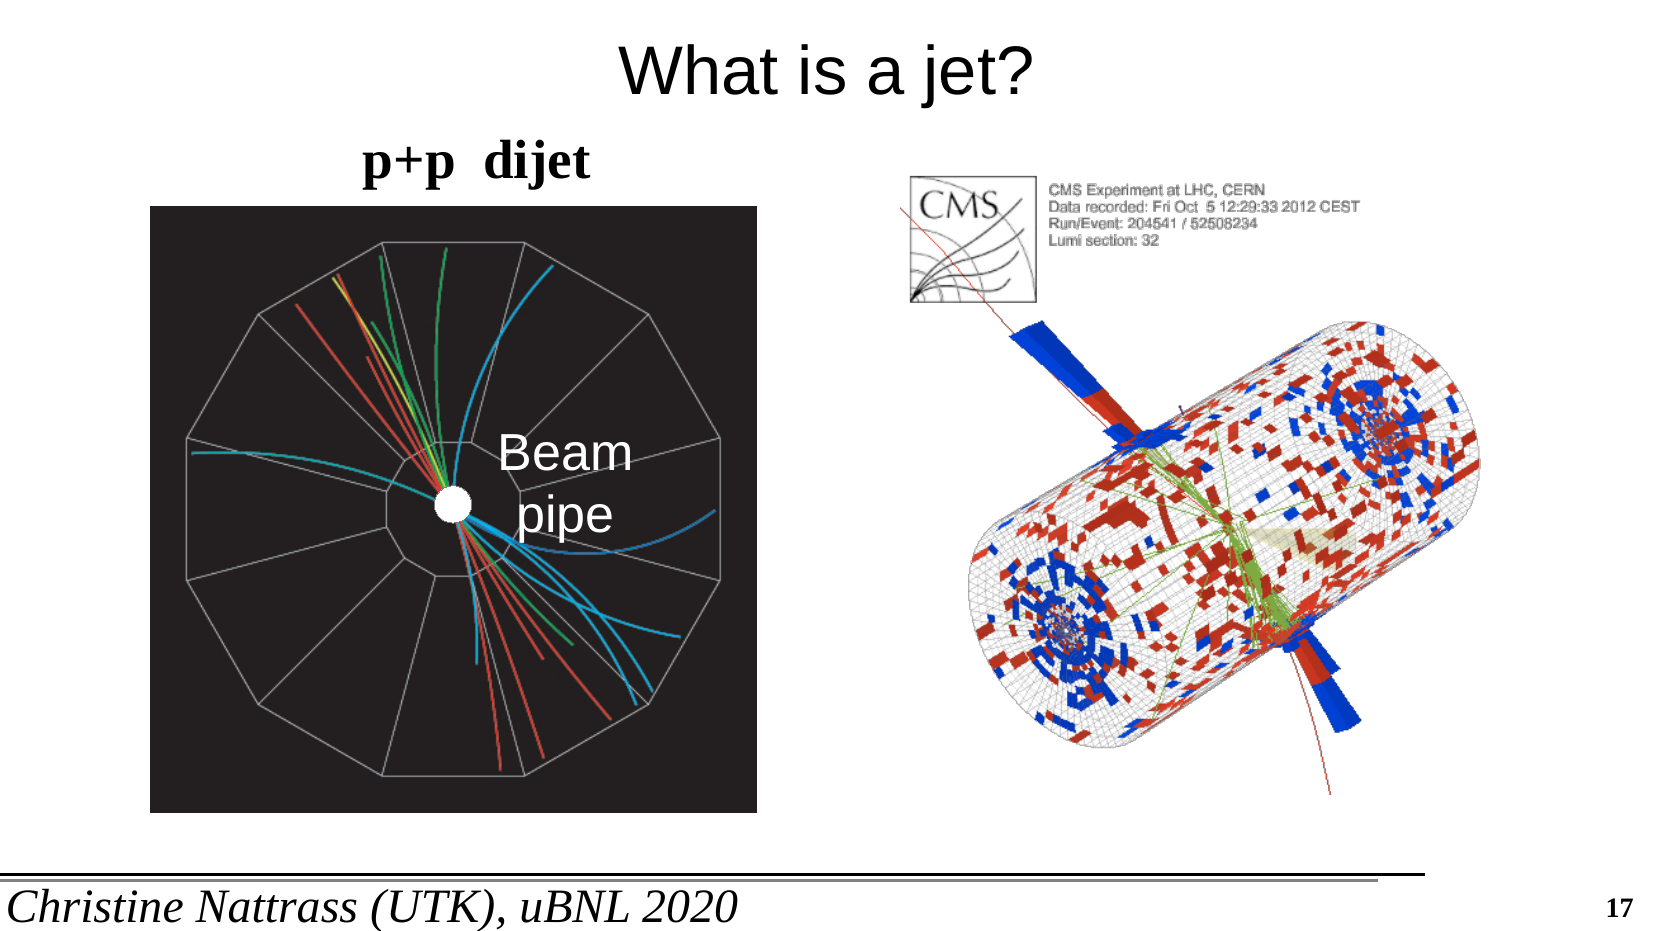

# What is a jet?
p+p dijet
Beam pipe